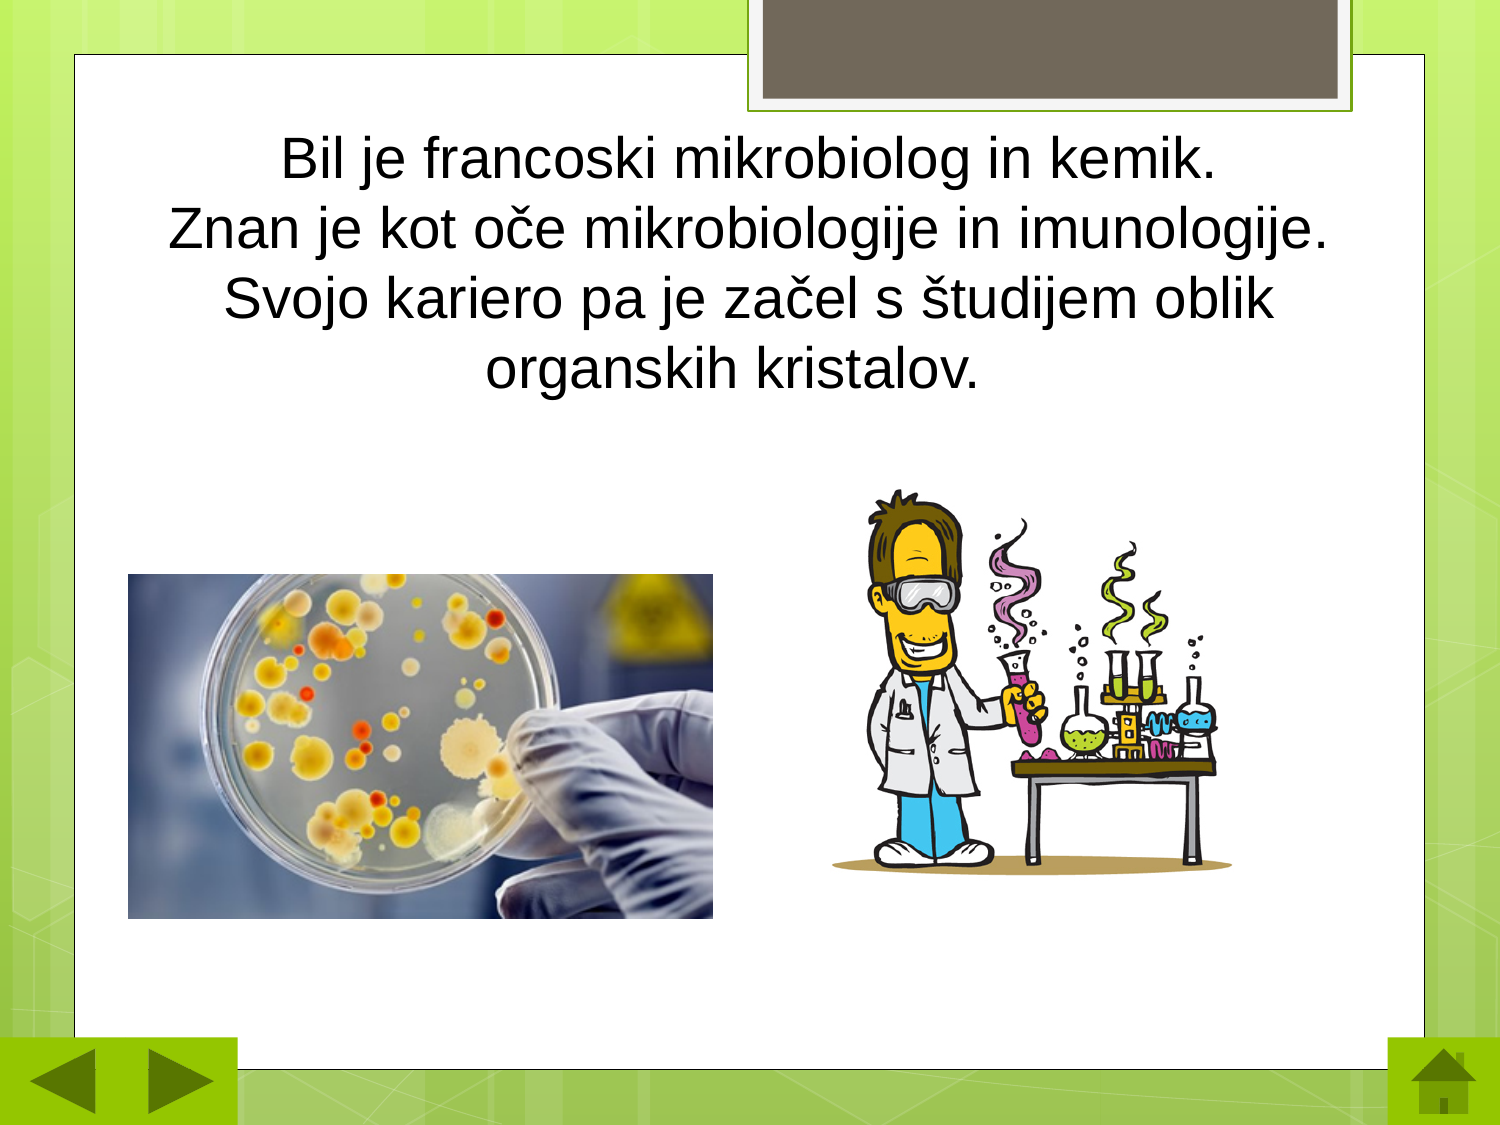

Bil je francoski mikrobiolog in kemik.
Znan je kot oče mikrobiologije in imunologije. Svojo kariero pa je začel s študijem oblik organskih kristalov.